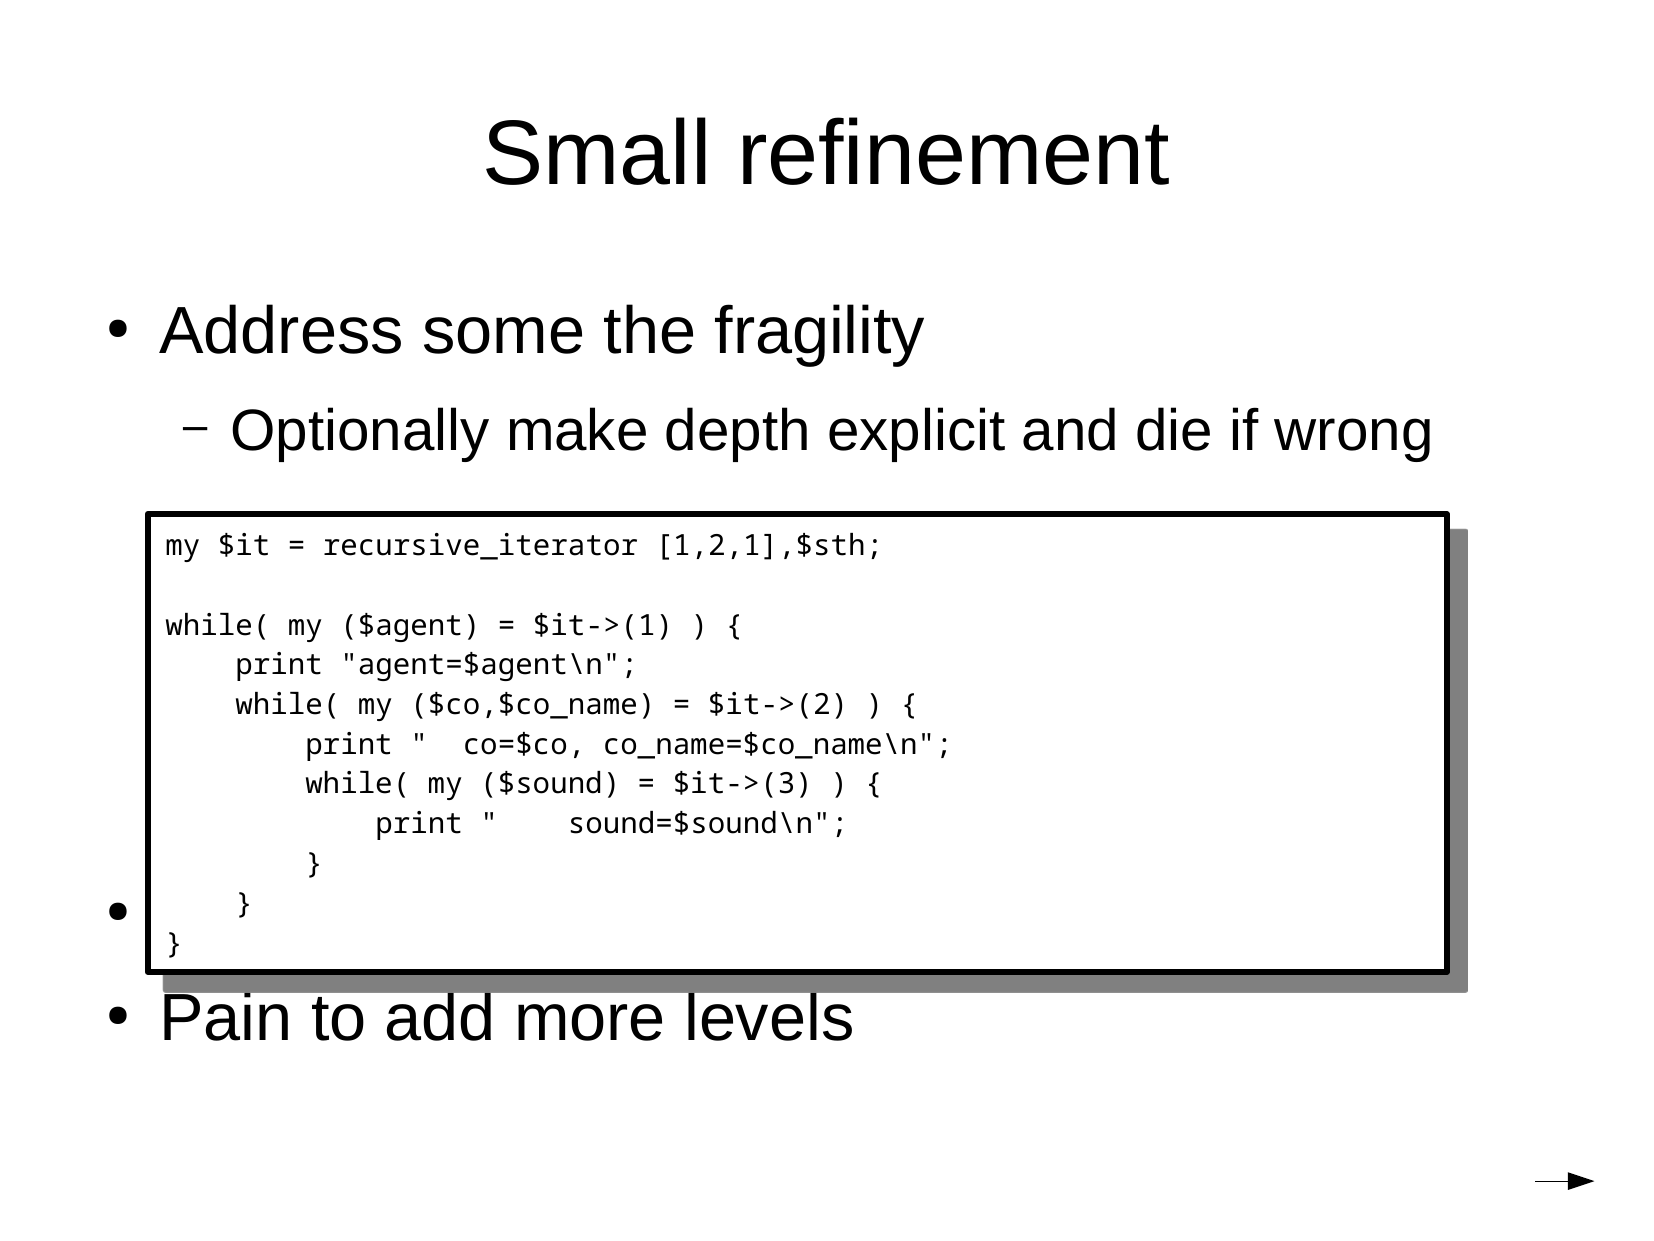

# Small refinement
Address some the fragility
Optionally make depth explicit and die if wrong
Still hard to document
Pain to add more levels
my $it = recursive_iterator [1,2,1],$sth;
while( my ($agent) = $it->(1) ) {
 print "agent=$agent\n";
 while( my ($co,$co_name) = $it->(2) ) {
 print " co=$co, co_name=$co_name\n";
 while( my ($sound) = $it->(3) ) {
 print " sound=$sound\n";
 }
 }
}